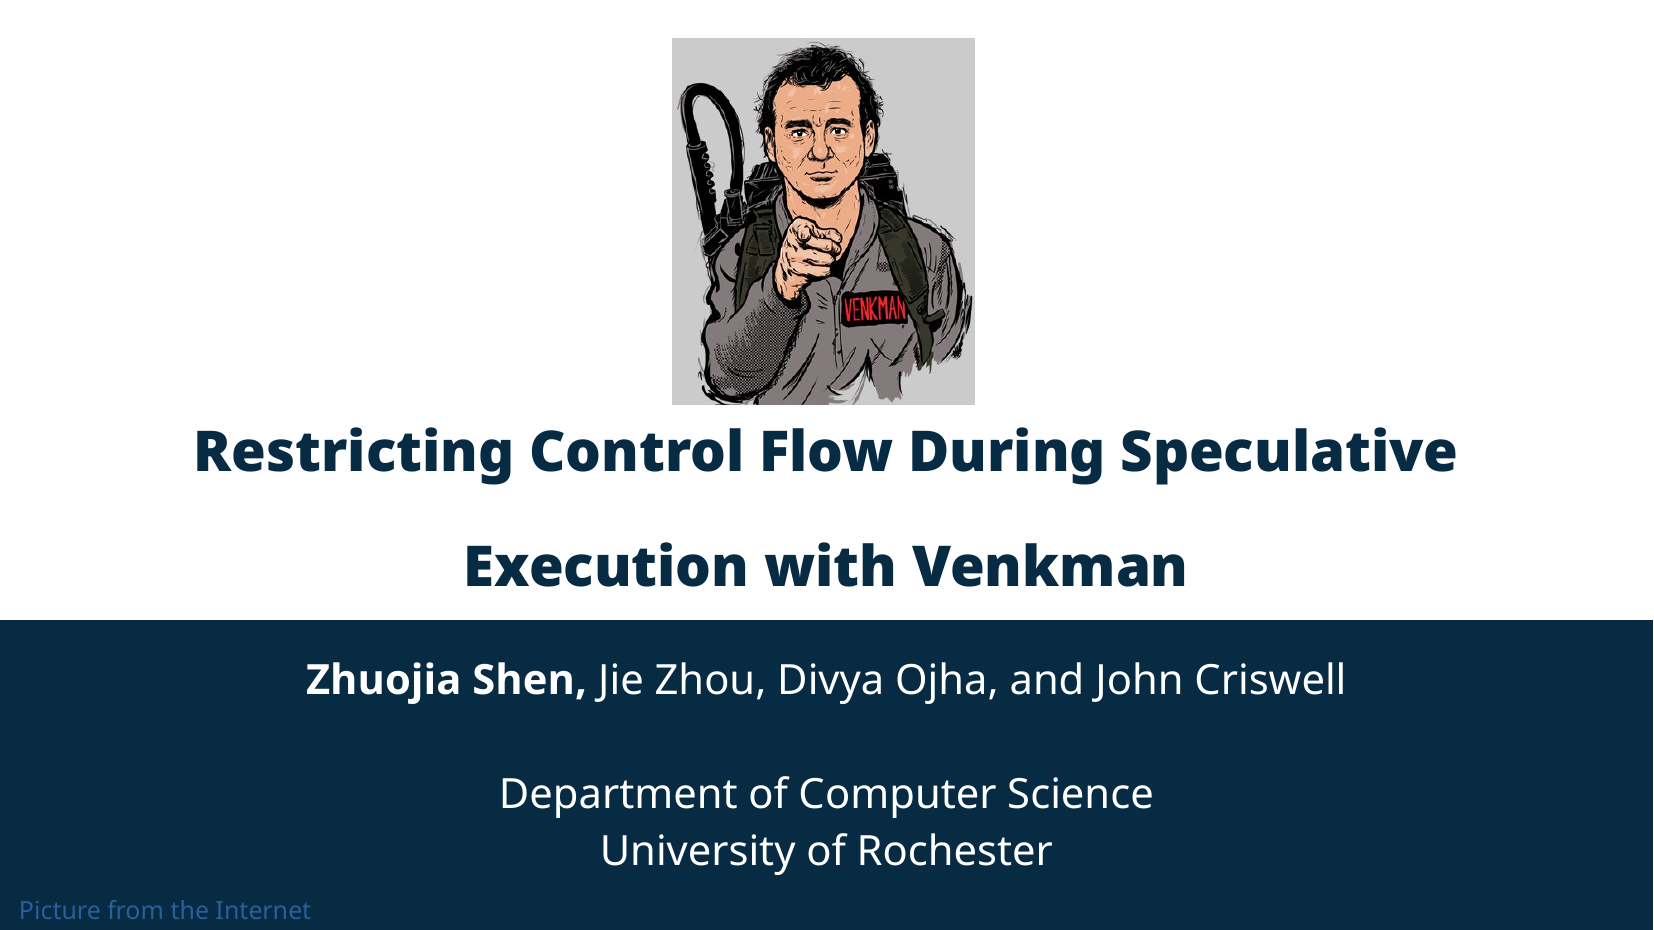

# Restricting Control Flow During Speculative Execution with Venkman
Zhuojia Shen, Jie Zhou, Divya Ojha, and John Criswell
Department of Computer Science
University of Rochester
Picture from the Internet